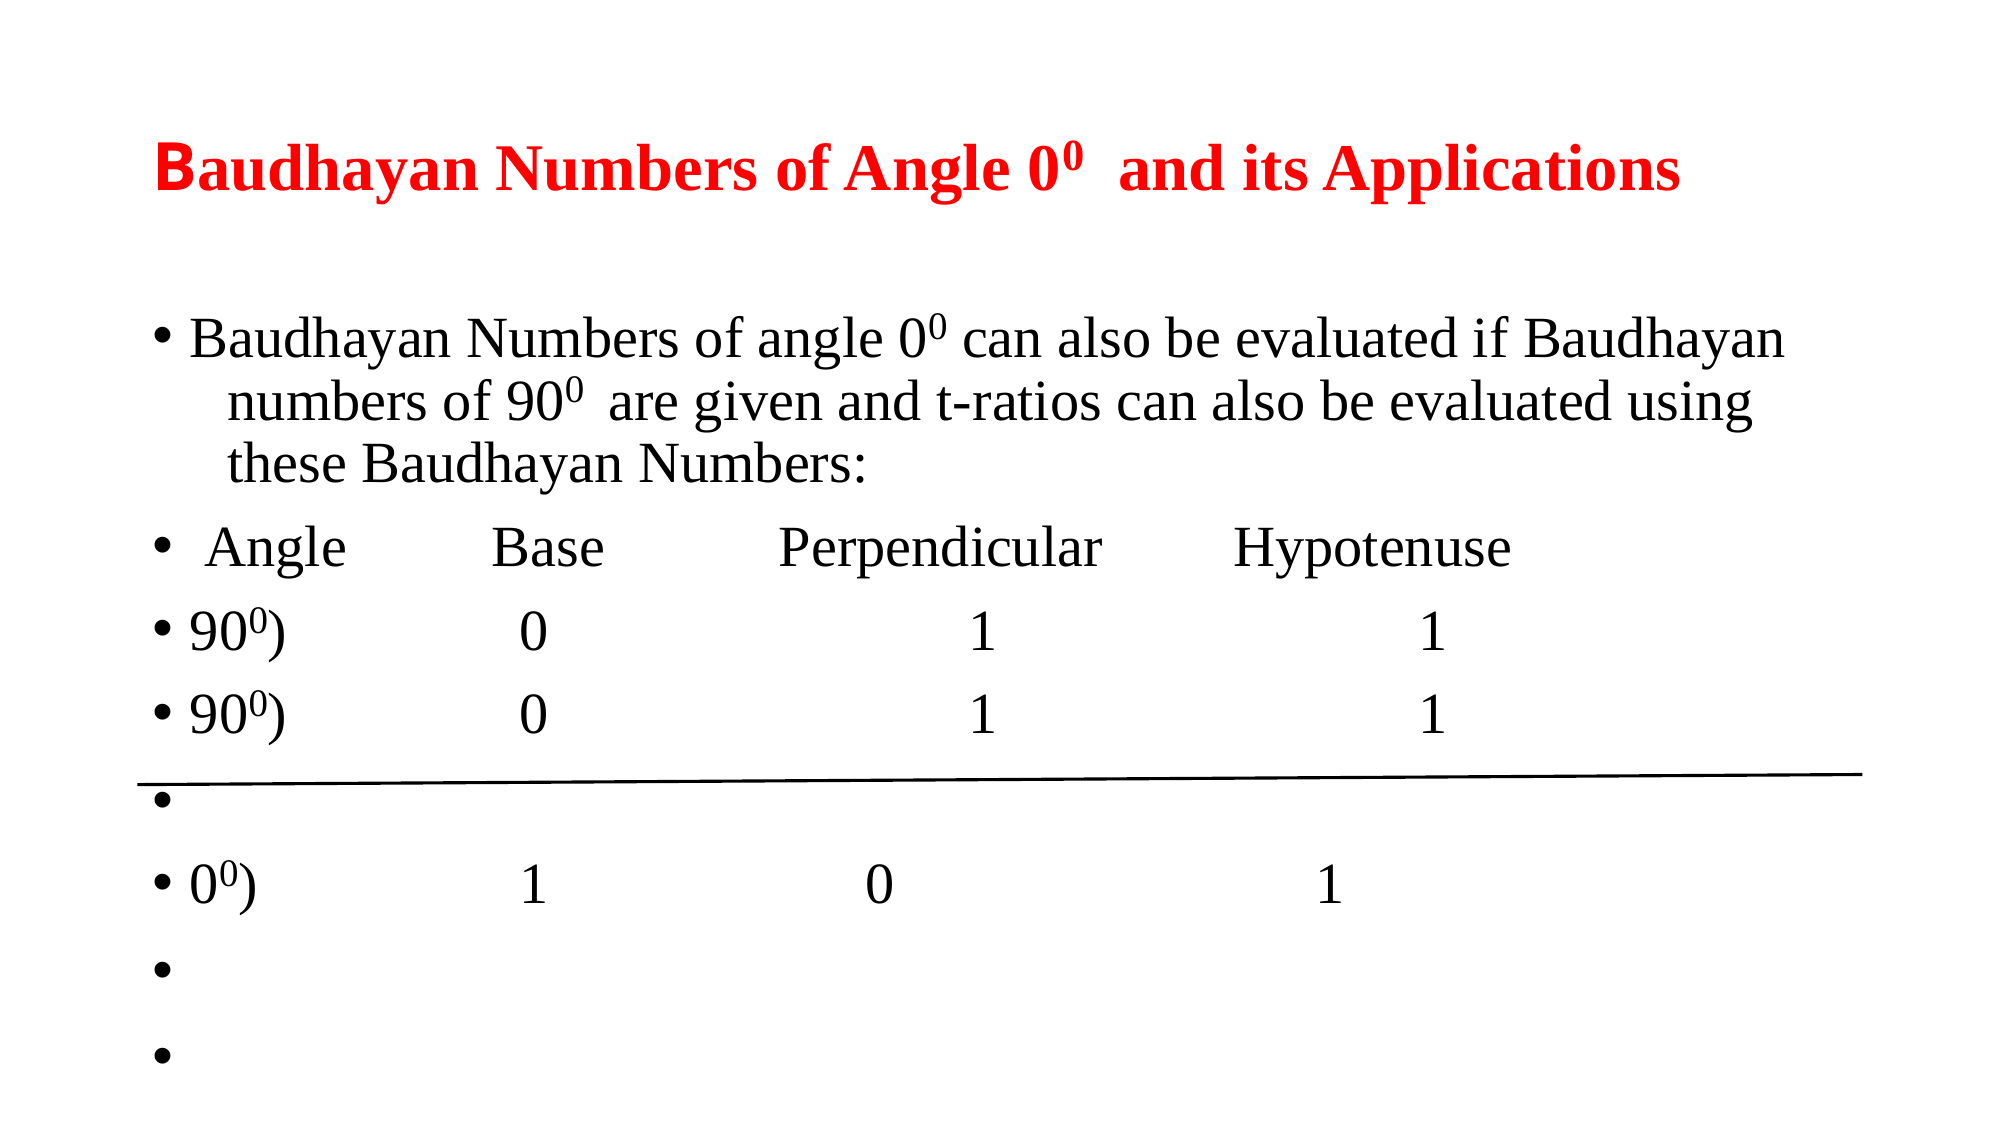

# Baudhayan Numbers of Angle 00 and its Applications
Baudhayan Numbers of angle 00 can also be evaluated if Baudhayan numbers of 900 are given and t-ratios can also be evaluated using these Baudhayan Numbers:
 Angle Base Perpendicular Hypotenuse
900) 0 1 1
900) 0 1 1
00) 1		 0 1